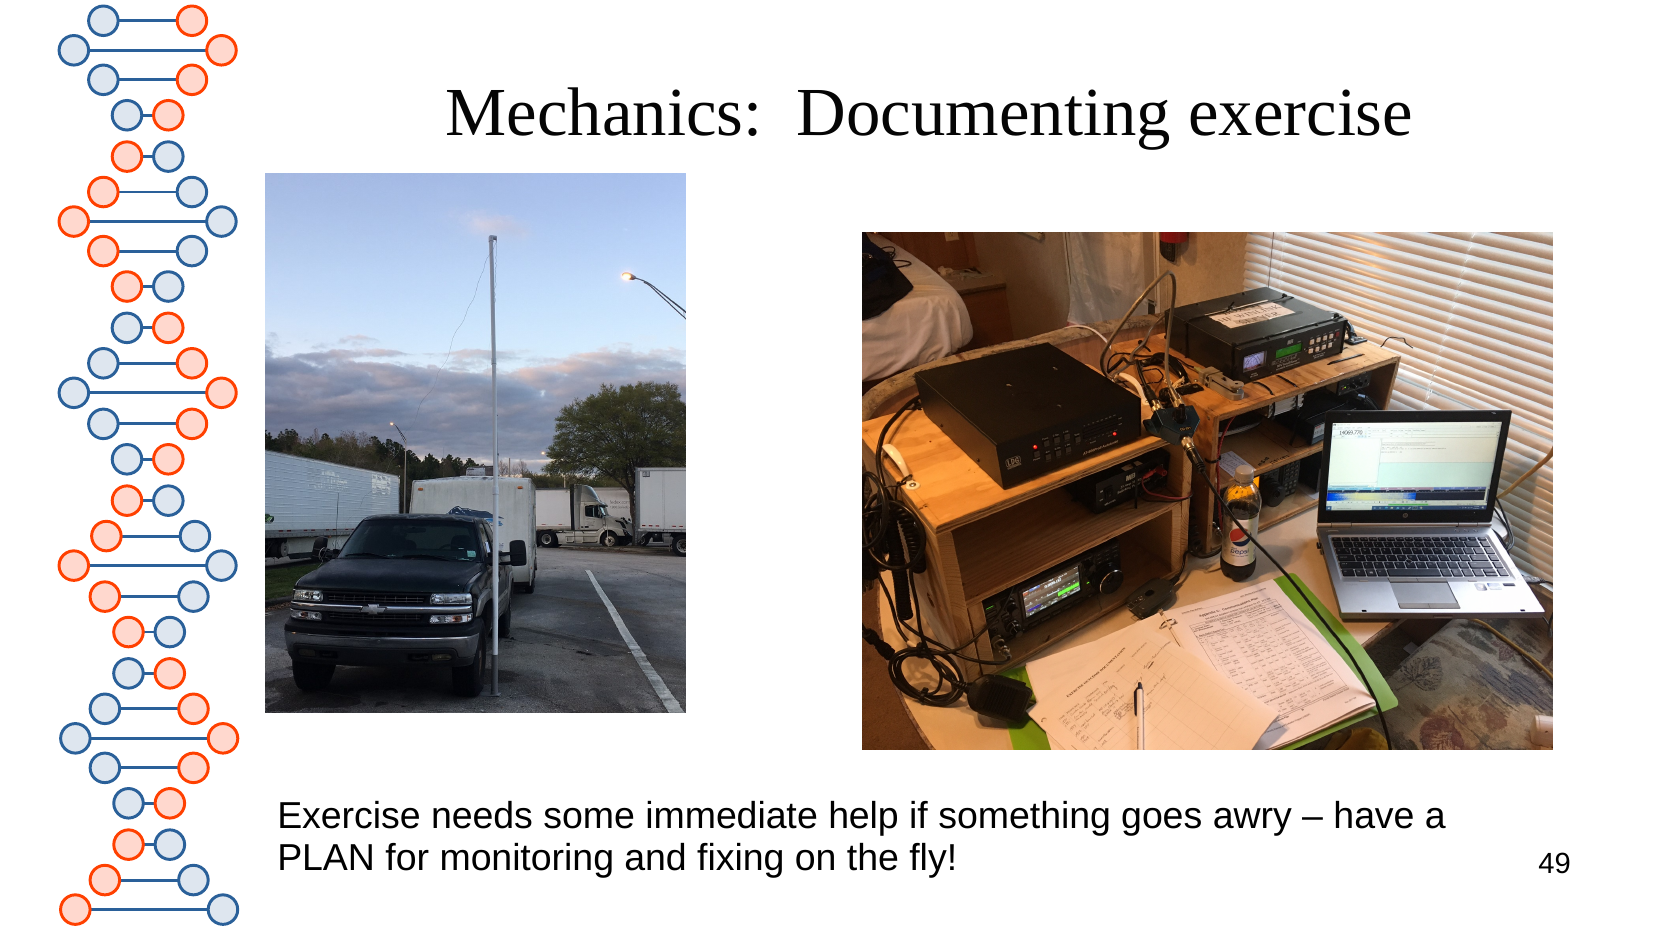

# Mechanics: Documenting exercise
Exercise needs some immediate help if something goes awry – have a PLAN for monitoring and fixing on the fly!
49